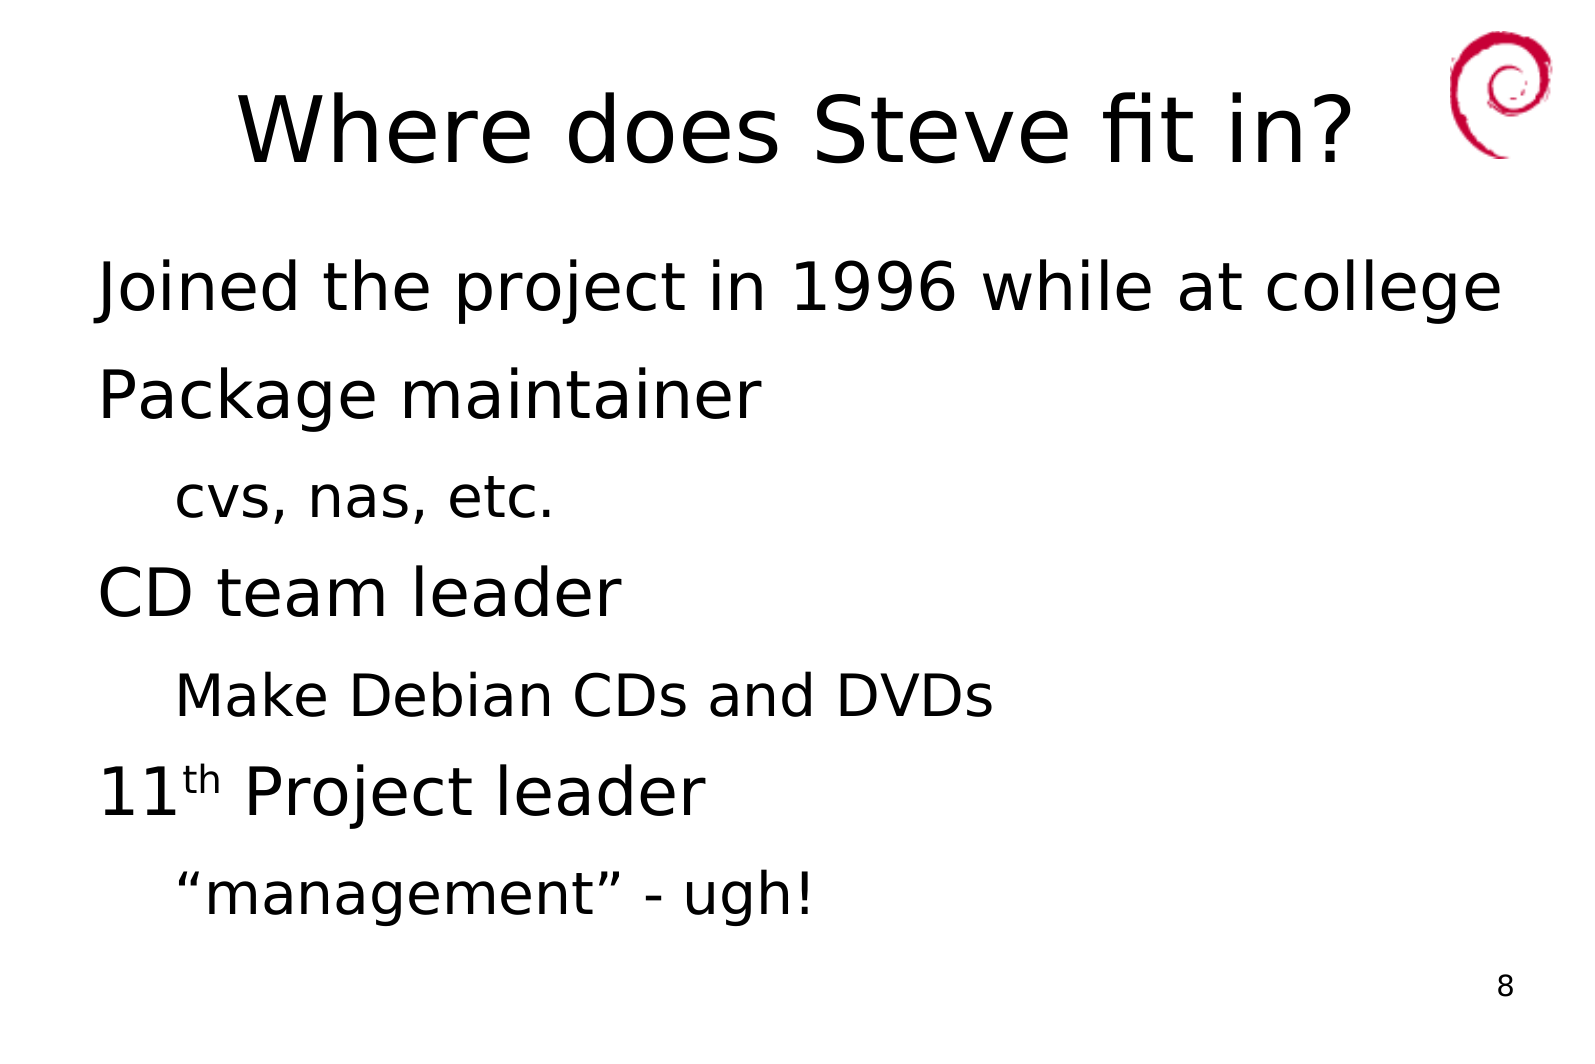

# Where does Steve fit in?
Joined the project in 1996 while at college
Package maintainer
cvs, nas, etc.
CD team leader
Make Debian CDs and DVDs
11th Project leader
“management” - ugh!
8